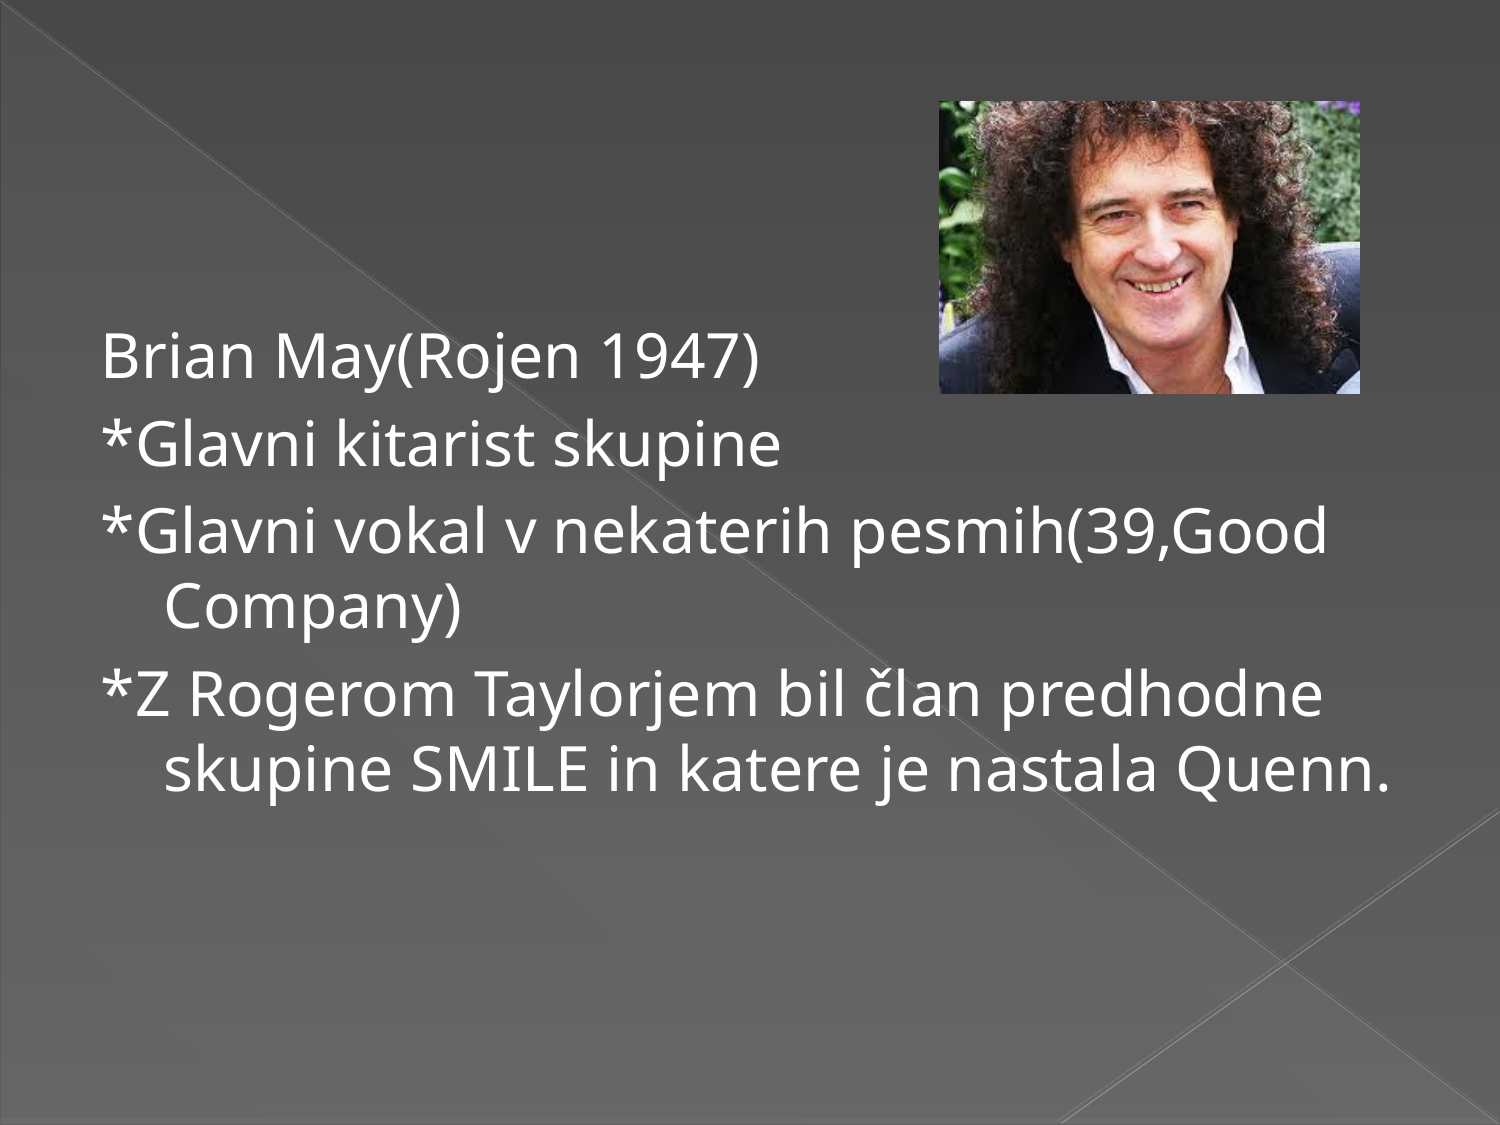

#
Brian May(Rojen 1947)
*Glavni kitarist skupine
*Glavni vokal v nekaterih pesmih(39,Good Company)
*Z Rogerom Taylorjem bil član predhodne skupine SMILE in katere je nastala Quenn.